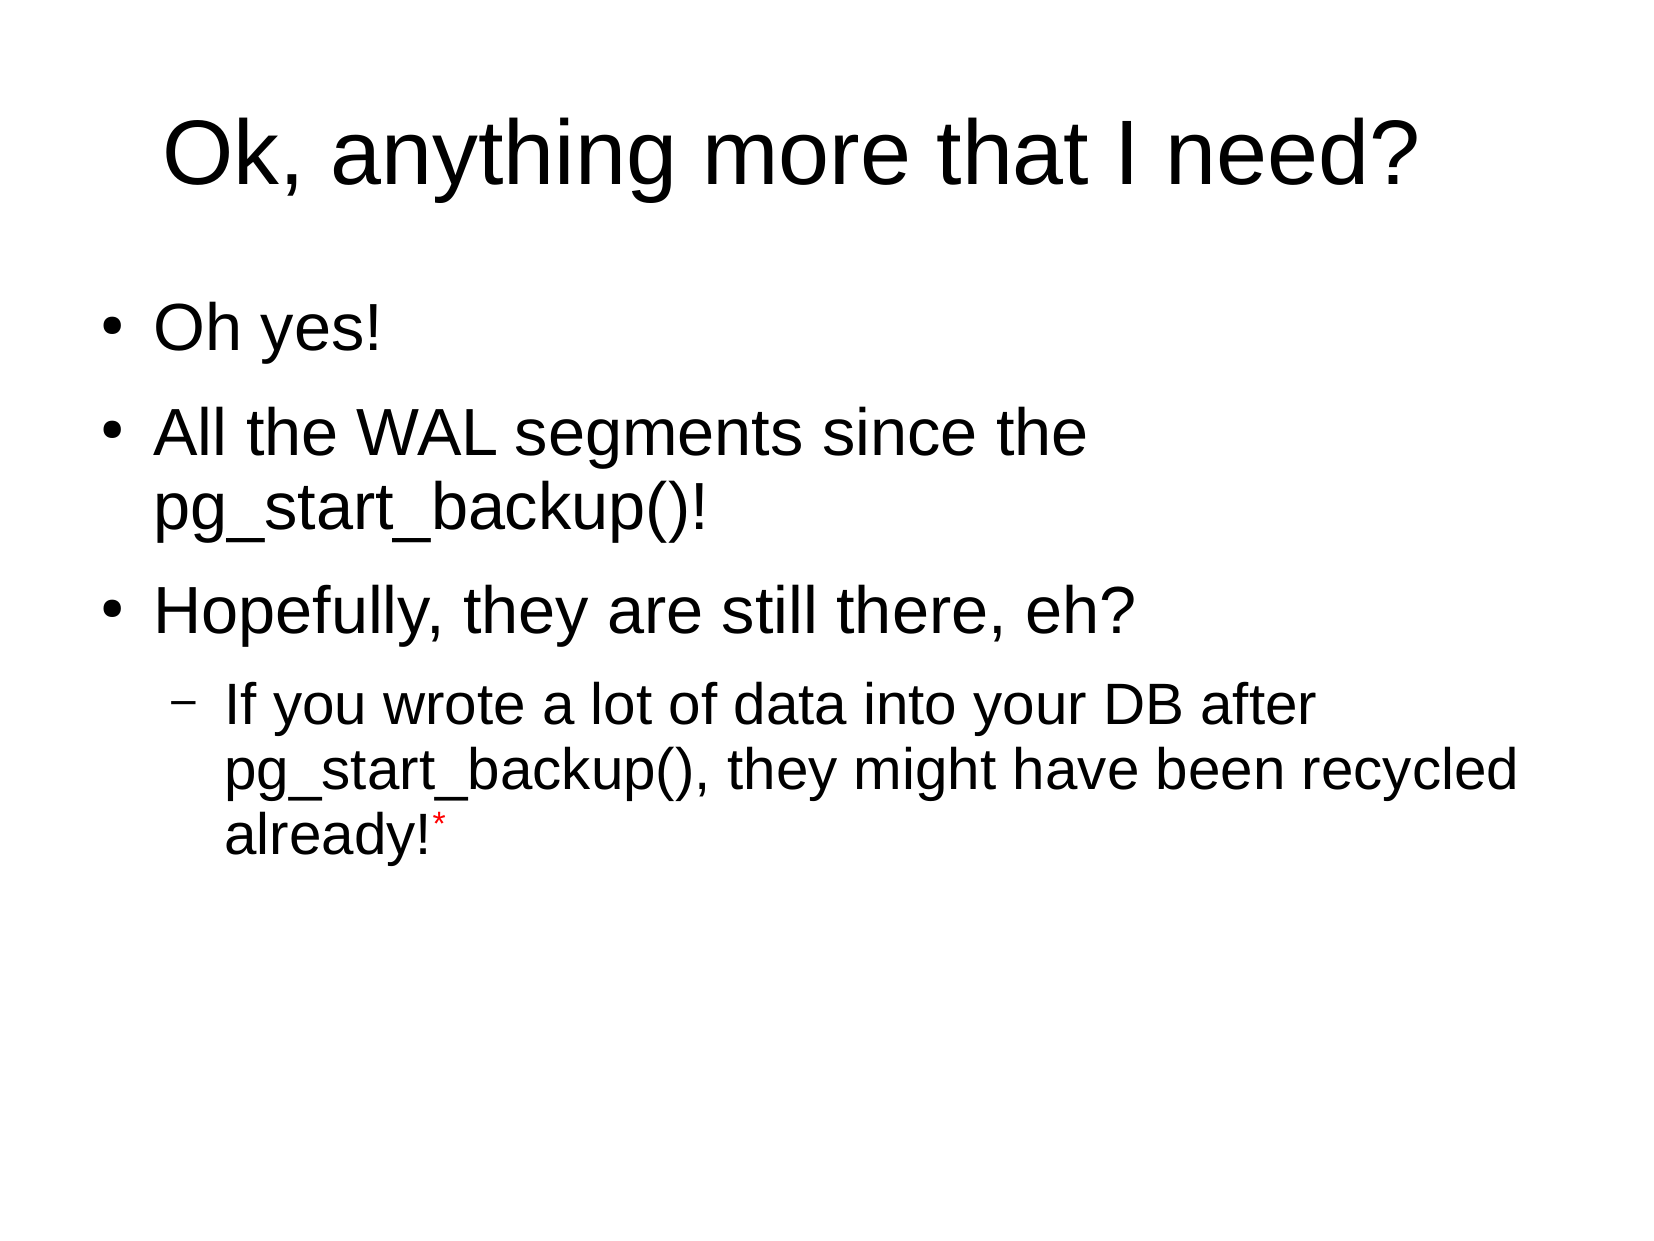

# Ok, anything more that I need?
Oh yes!
All the WAL segments since the pg_start_backup()!
Hopefully, they are still there, eh?
If you wrote a lot of data into your DB after pg_start_backup(), they might have been recycled already!*